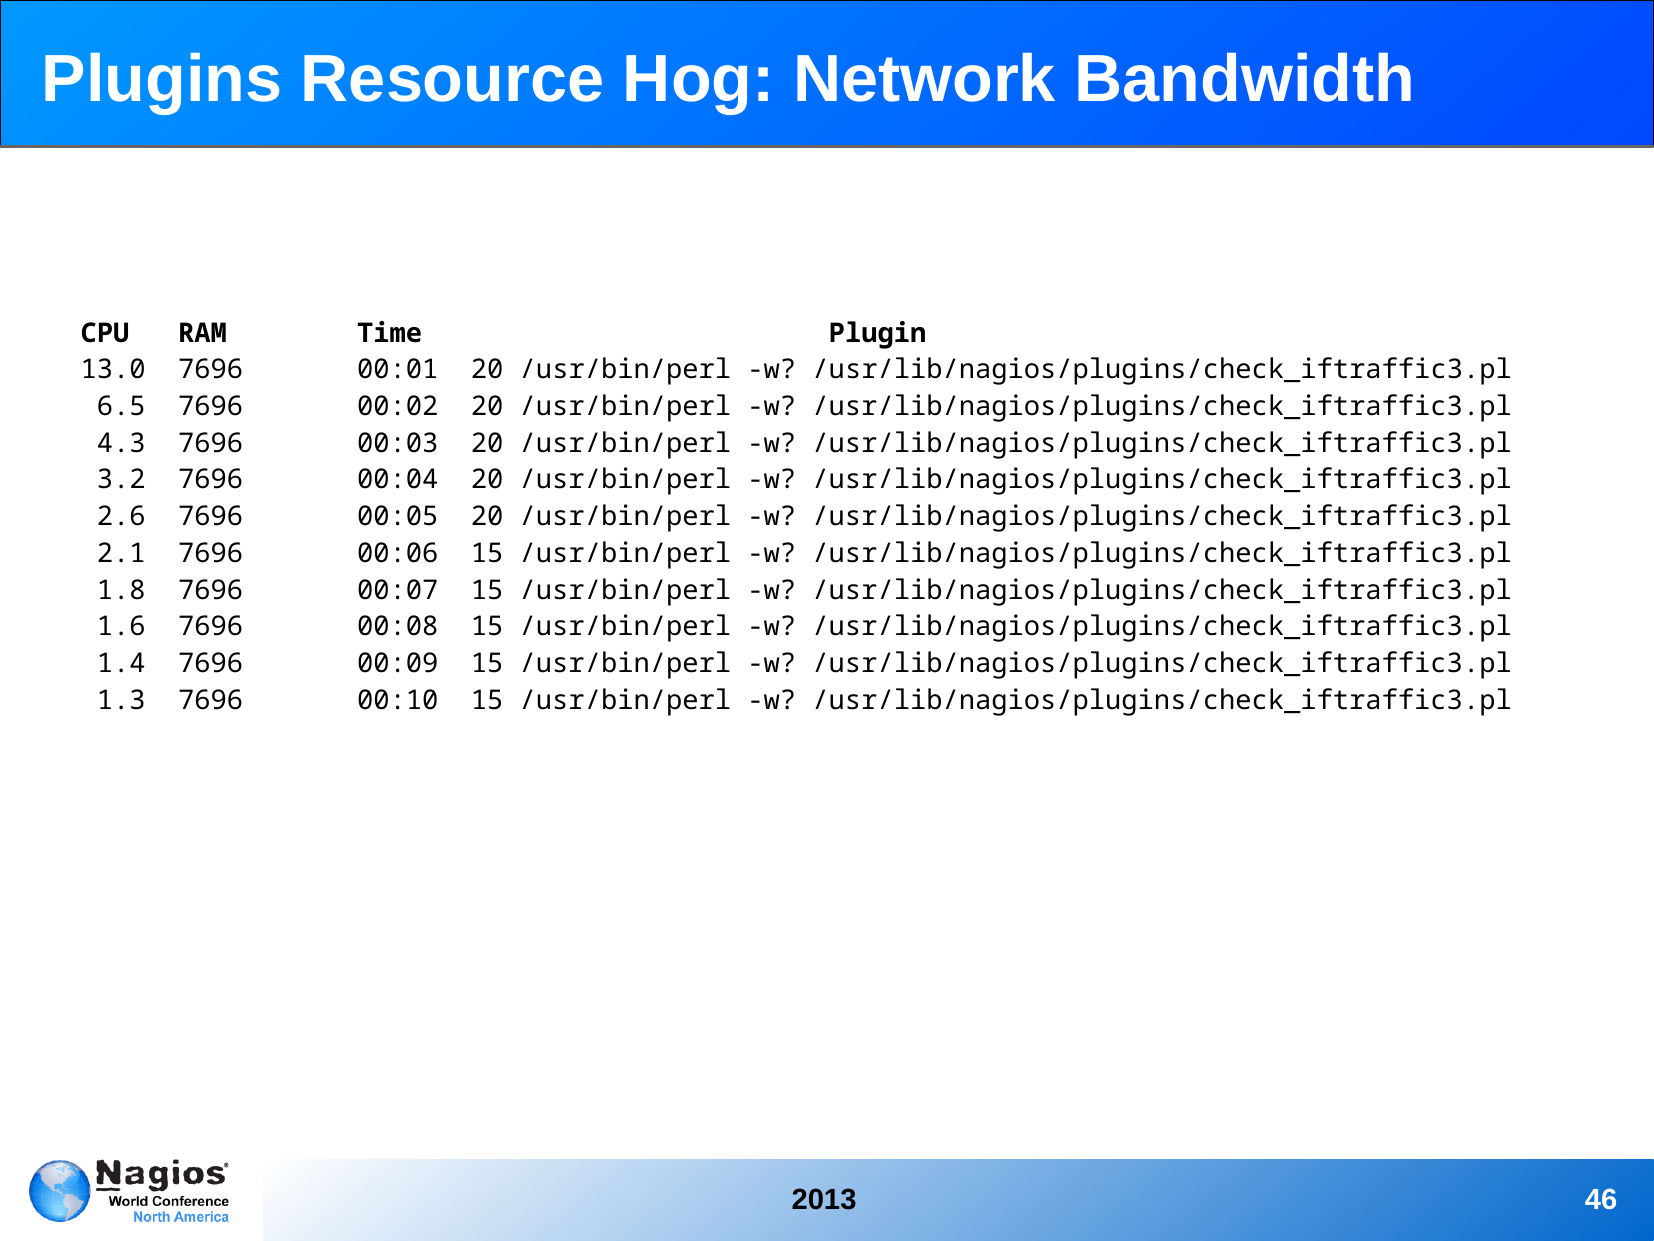

# Plugins Resource Hog: Network Bandwidth
CPU RAM Time Plugin
13.0 7696 00:01 20 /usr/bin/perl -w? /usr/lib/nagios/plugins/check_iftraffic3.pl
 6.5 7696 00:02 20 /usr/bin/perl -w? /usr/lib/nagios/plugins/check_iftraffic3.pl
 4.3 7696 00:03 20 /usr/bin/perl -w? /usr/lib/nagios/plugins/check_iftraffic3.pl
 3.2 7696 00:04 20 /usr/bin/perl -w? /usr/lib/nagios/plugins/check_iftraffic3.pl
 2.6 7696 00:05 20 /usr/bin/perl -w? /usr/lib/nagios/plugins/check_iftraffic3.pl
 2.1 7696 00:06 15 /usr/bin/perl -w? /usr/lib/nagios/plugins/check_iftraffic3.pl
 1.8 7696 00:07 15 /usr/bin/perl -w? /usr/lib/nagios/plugins/check_iftraffic3.pl
 1.6 7696 00:08 15 /usr/bin/perl -w? /usr/lib/nagios/plugins/check_iftraffic3.pl
 1.4 7696 00:09 15 /usr/bin/perl -w? /usr/lib/nagios/plugins/check_iftraffic3.pl
 1.3 7696 00:10 15 /usr/bin/perl -w? /usr/lib/nagios/plugins/check_iftraffic3.pl
2011
46